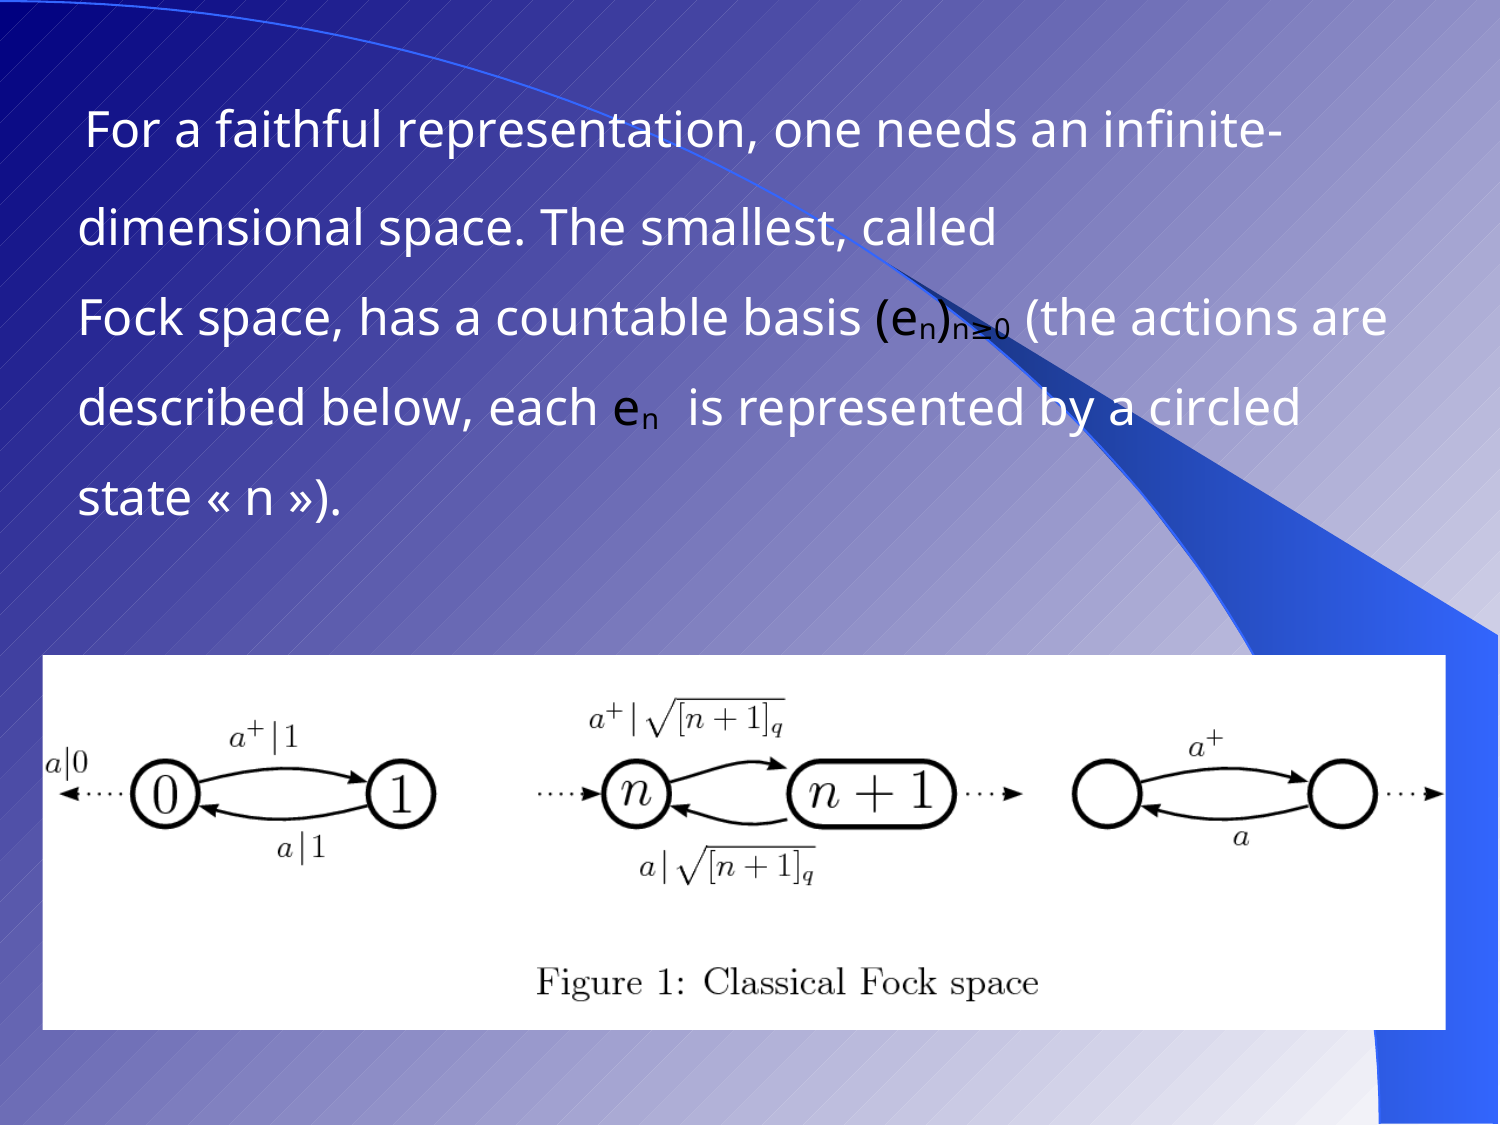

For a faithful representation, one needs an infinite-dimensional space. The smallest, called
Fock space, has a countable basis (en)n≥0 (the actions are described below, each en is represented by a circled state « n »).